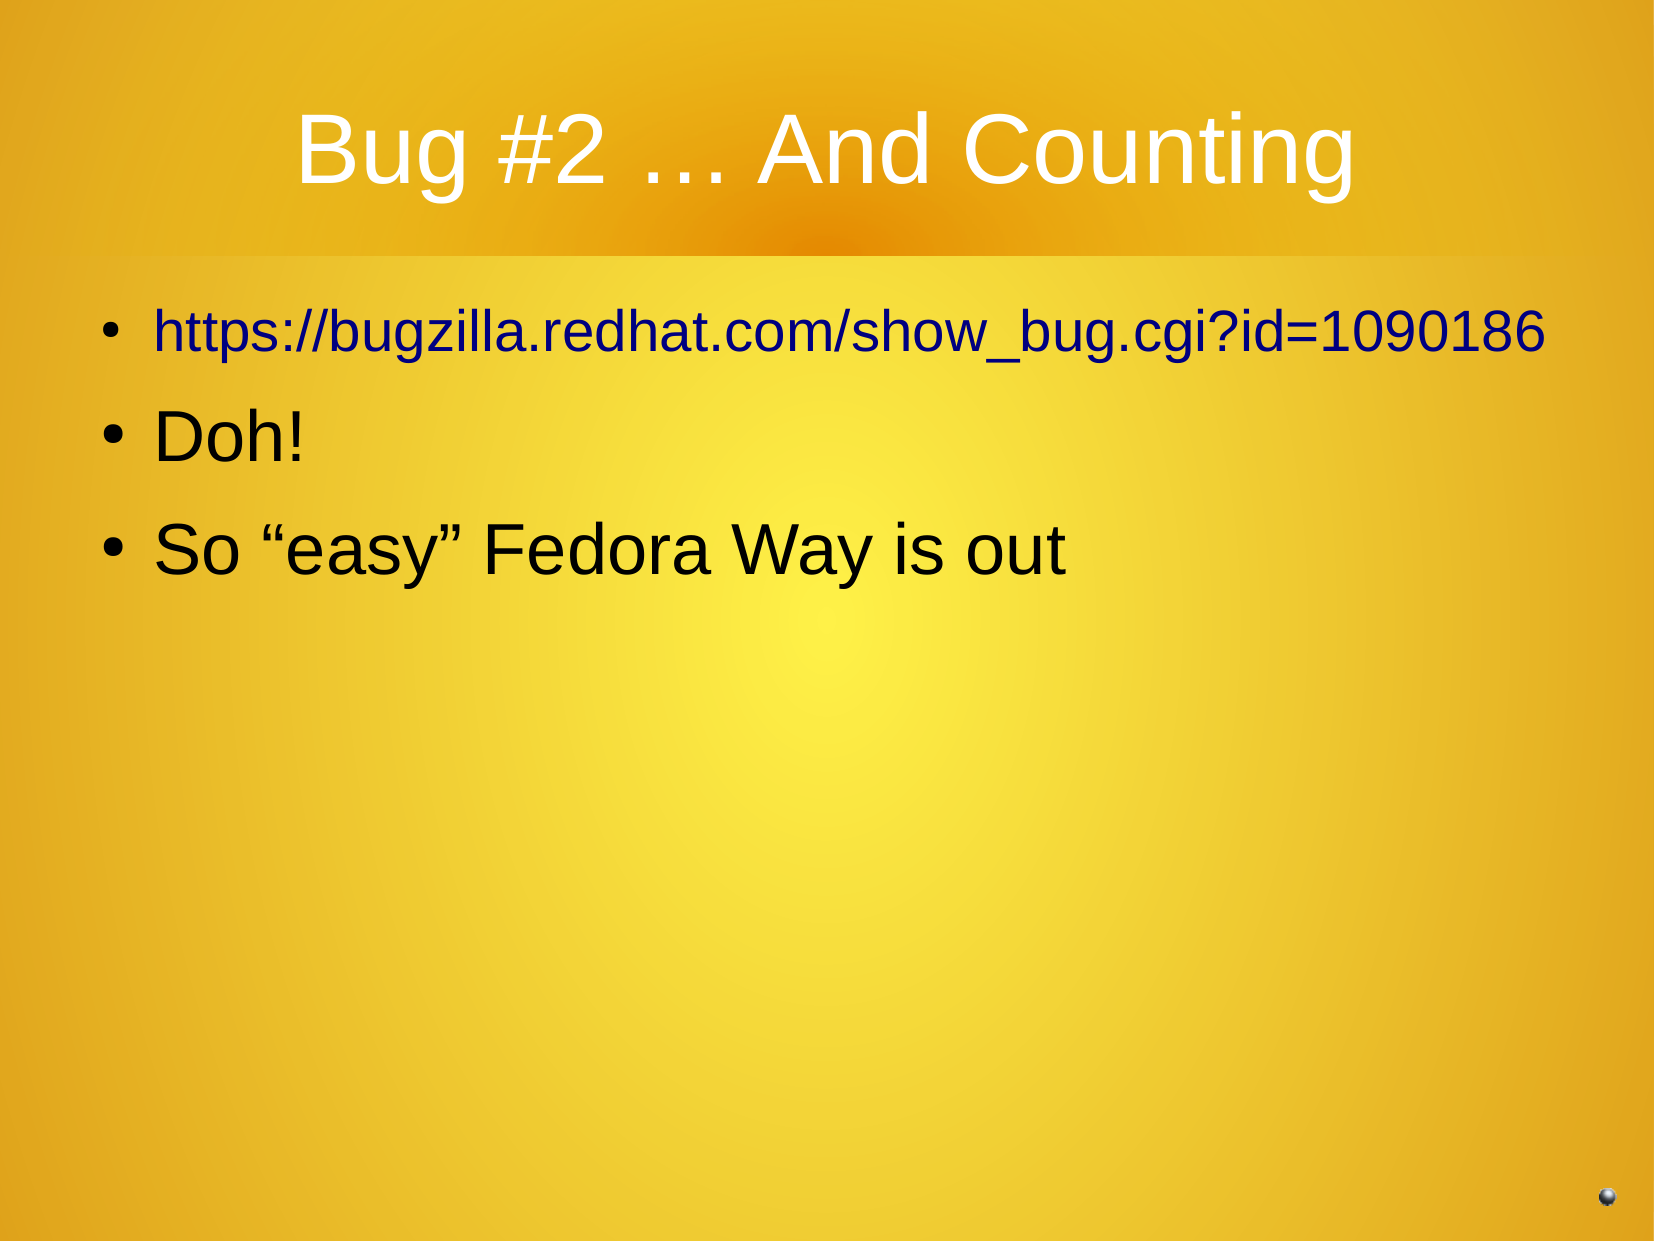

# Bug #2 … And Counting
https://bugzilla.redhat.com/show_bug.cgi?id=1090186
Doh!
So “easy” Fedora Way is out